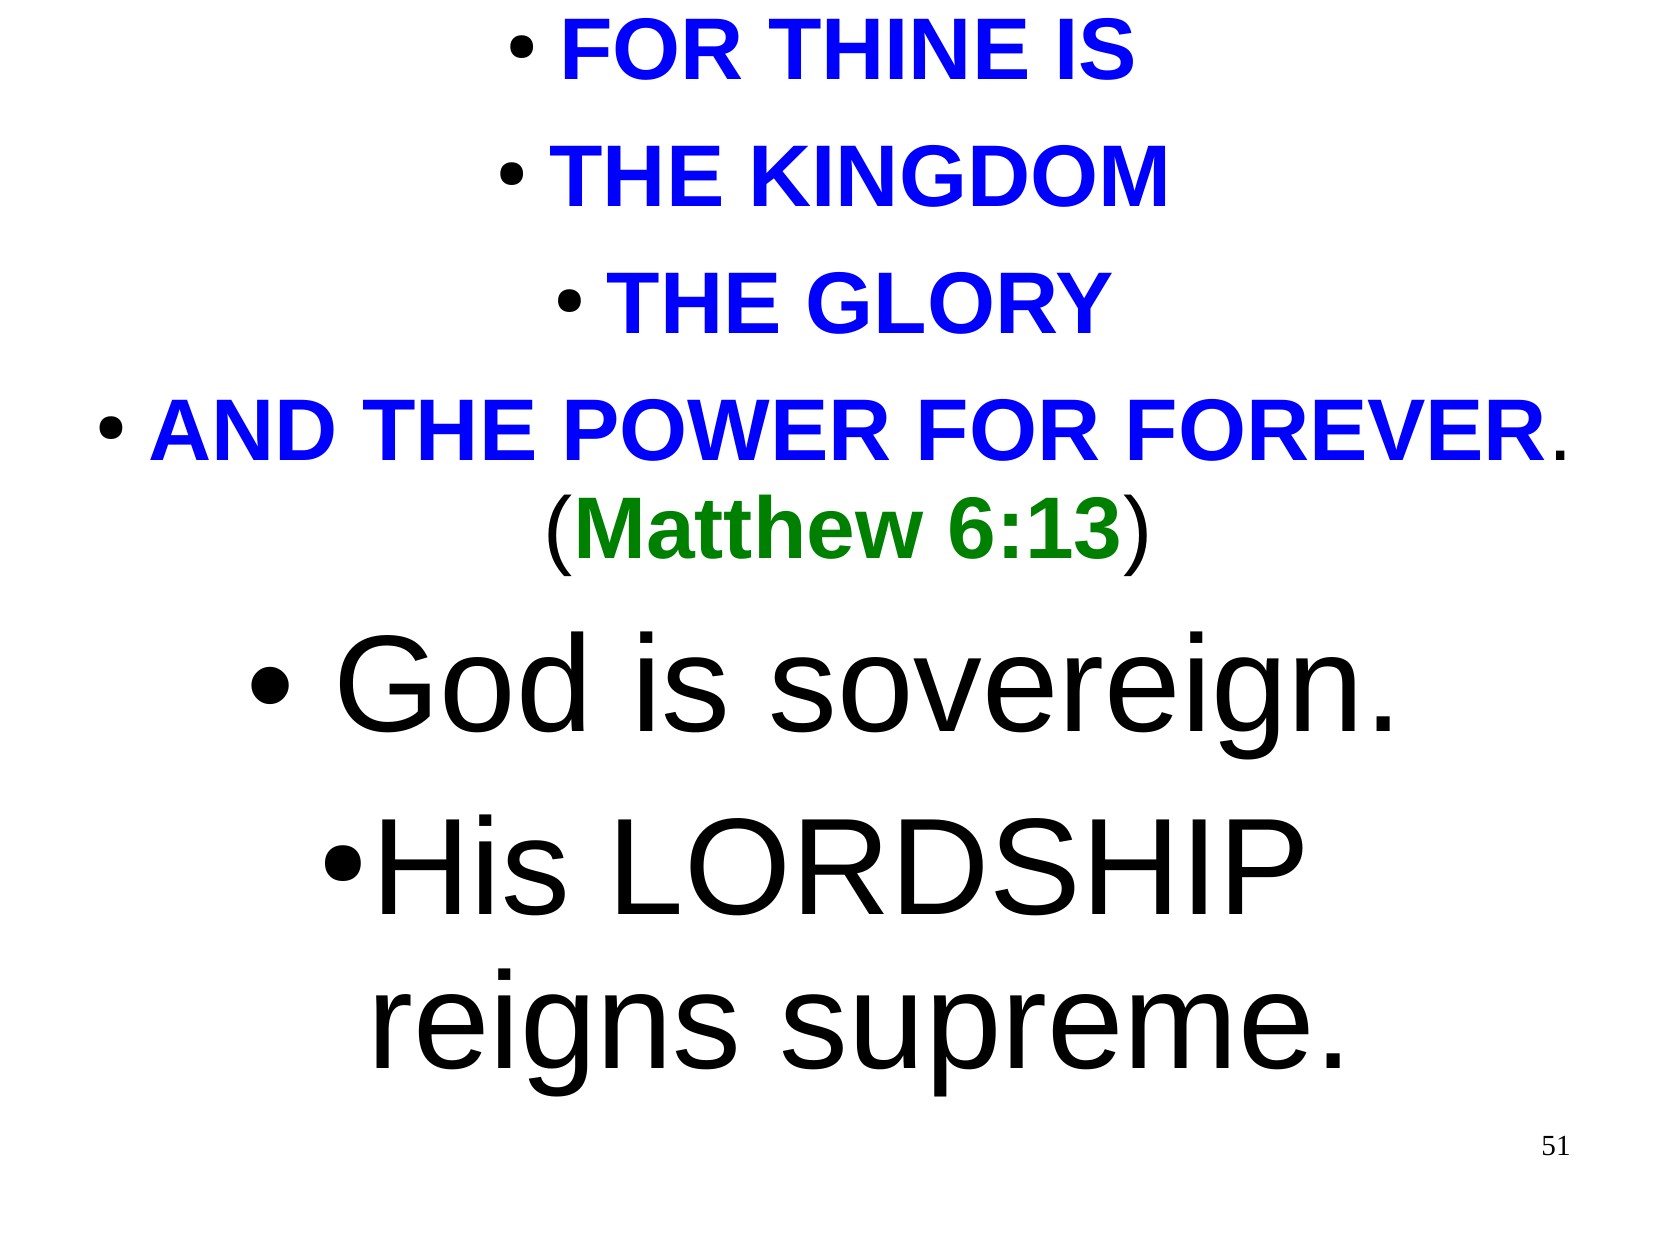

# FOR THINE IS
THE KINGDOM
THE GLORY
AND THE POWER FOR FOREVER.
(Matthew 6:13)
• God is sovereign.
His LORDSHIP 
reigns supreme.
51